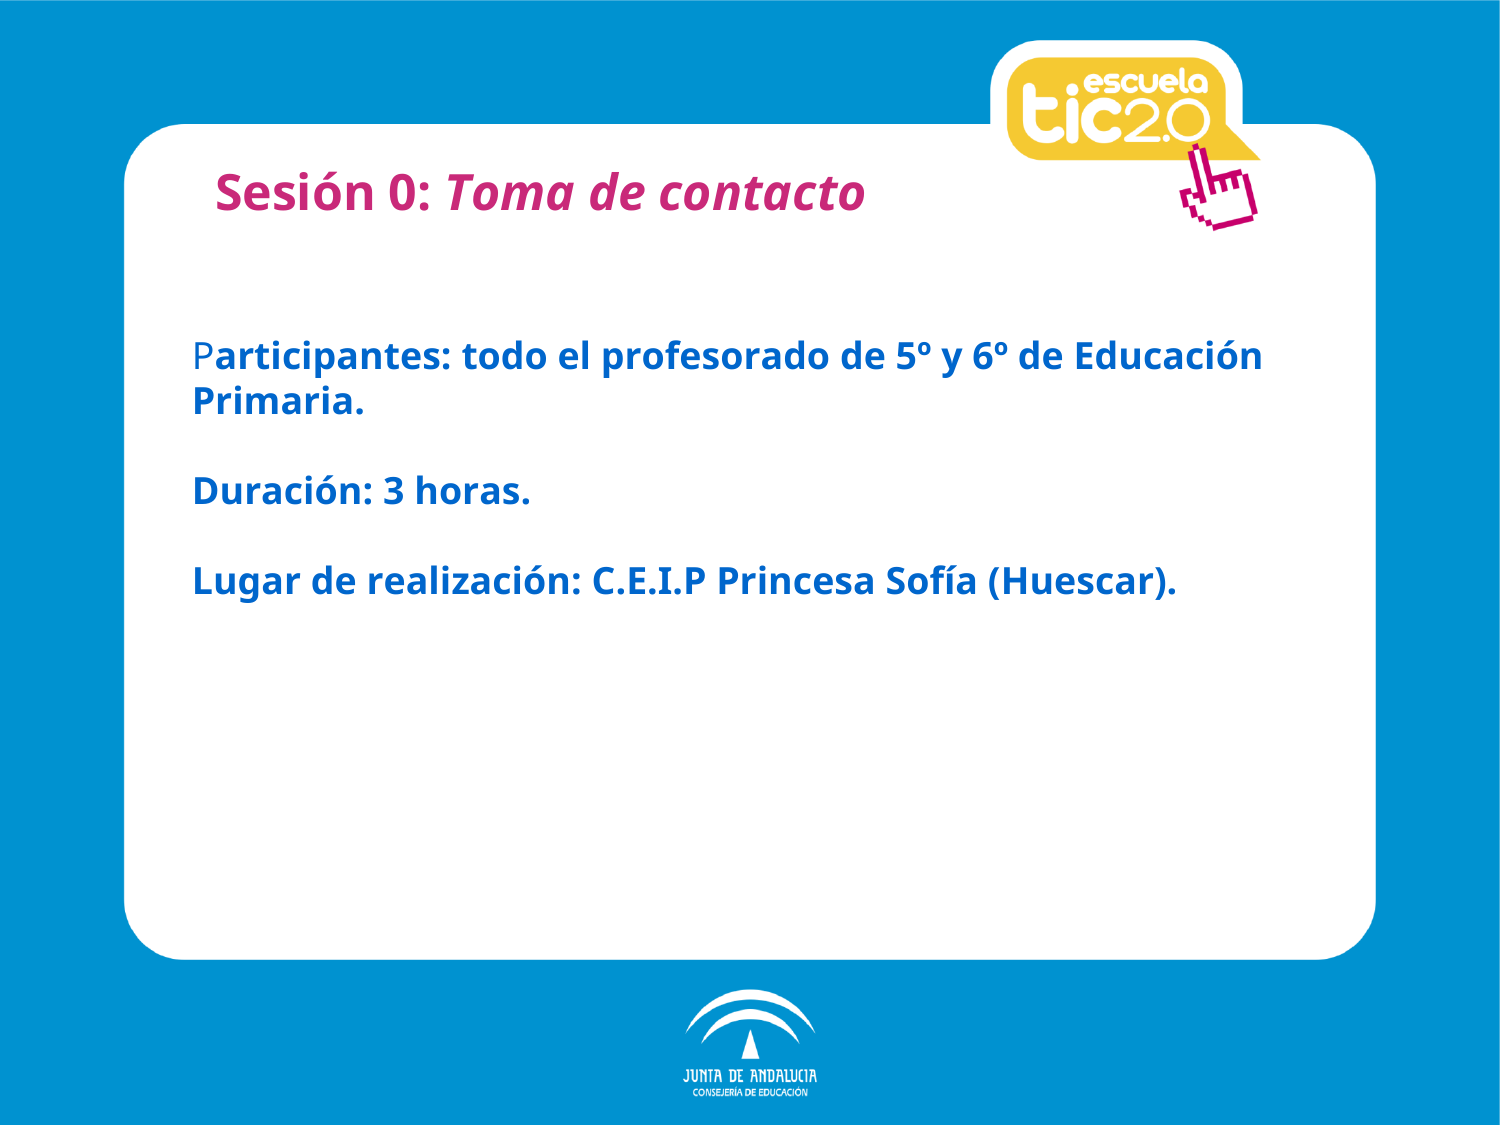

Sesión 0: Toma de contacto
Participantes: todo el profesorado de 5º y 6º de Educación Primaria.
Duración: 3 horas.
Lugar de realización: C.E.I.P Princesa Sofía (Huescar).